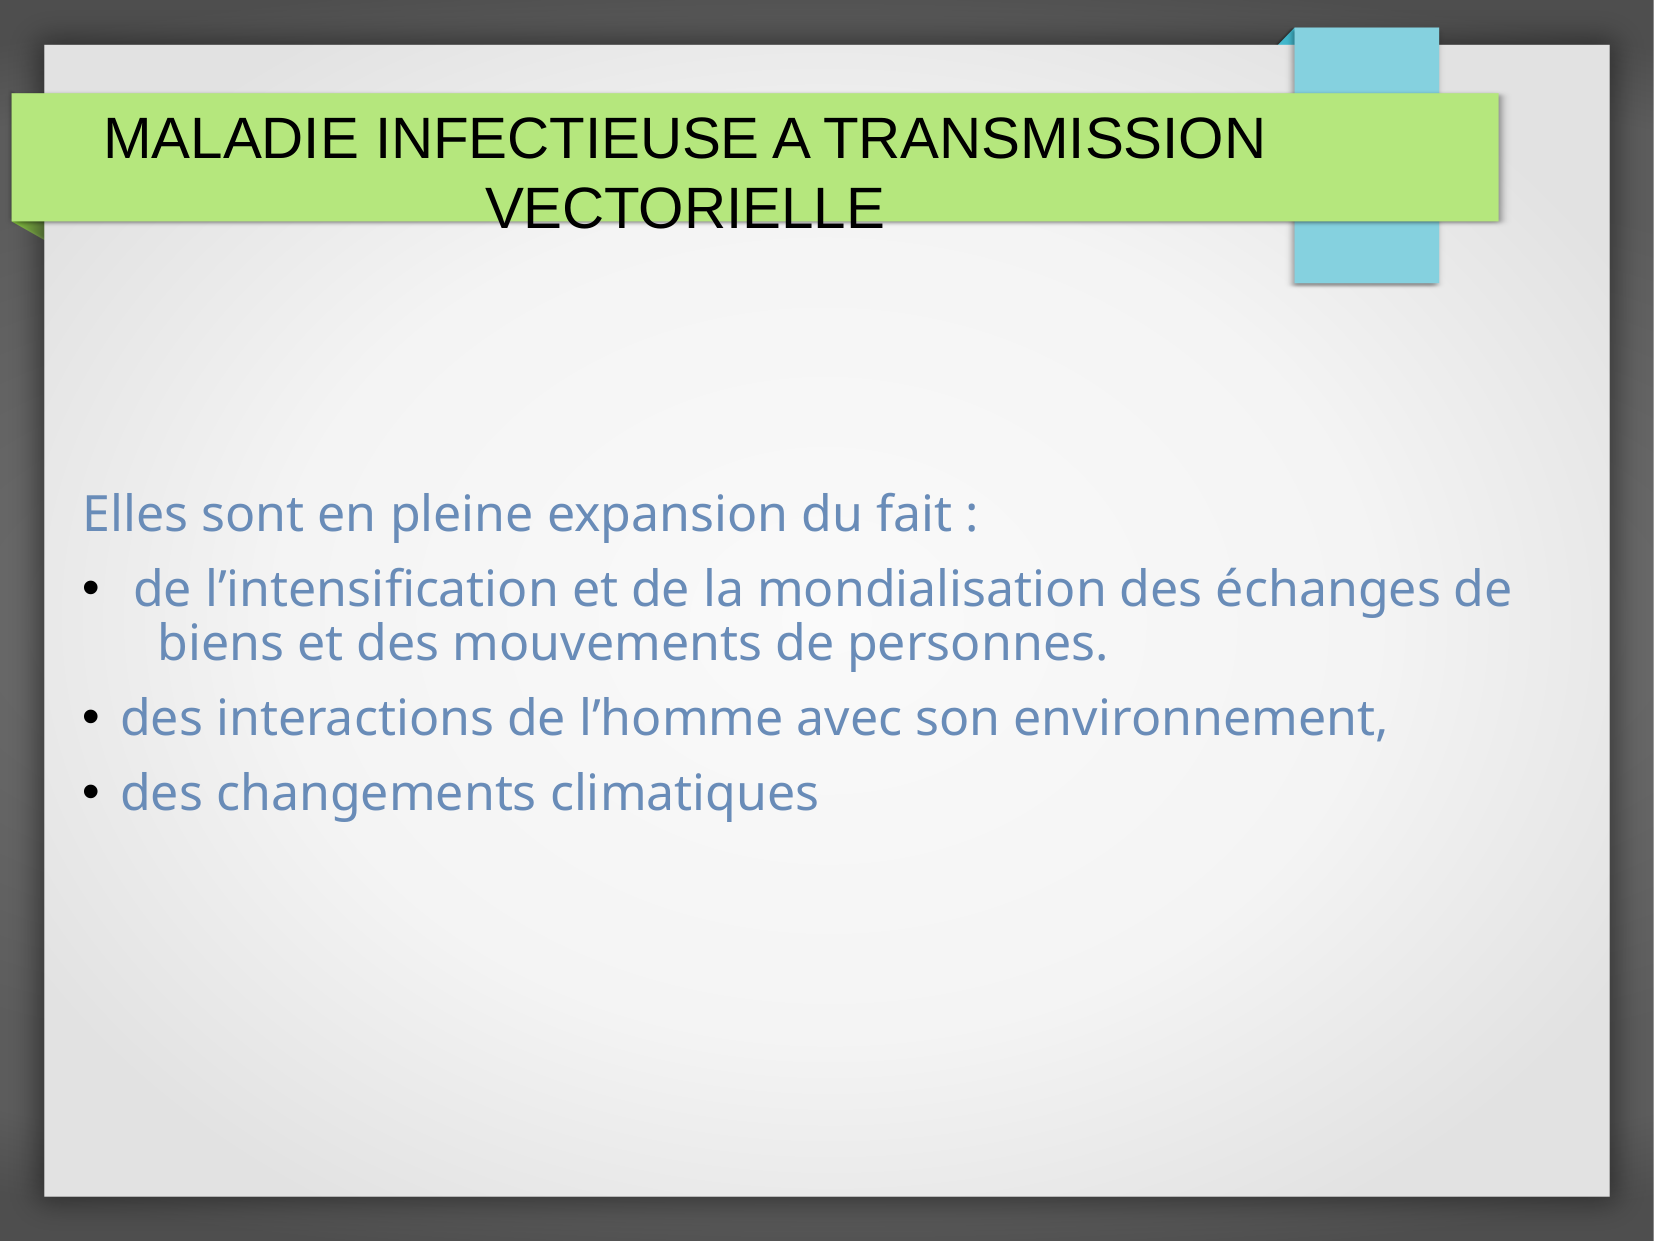

# MALADIE INFECTIEUSE A TRANSMISSION VECTORIELLE
Elles sont en pleine expansion du fait :
 de l’intensification et de la mondialisation des échanges de biens et des mouvements de personnes.
des interactions de l’homme avec son environnement,
des changements climatiques